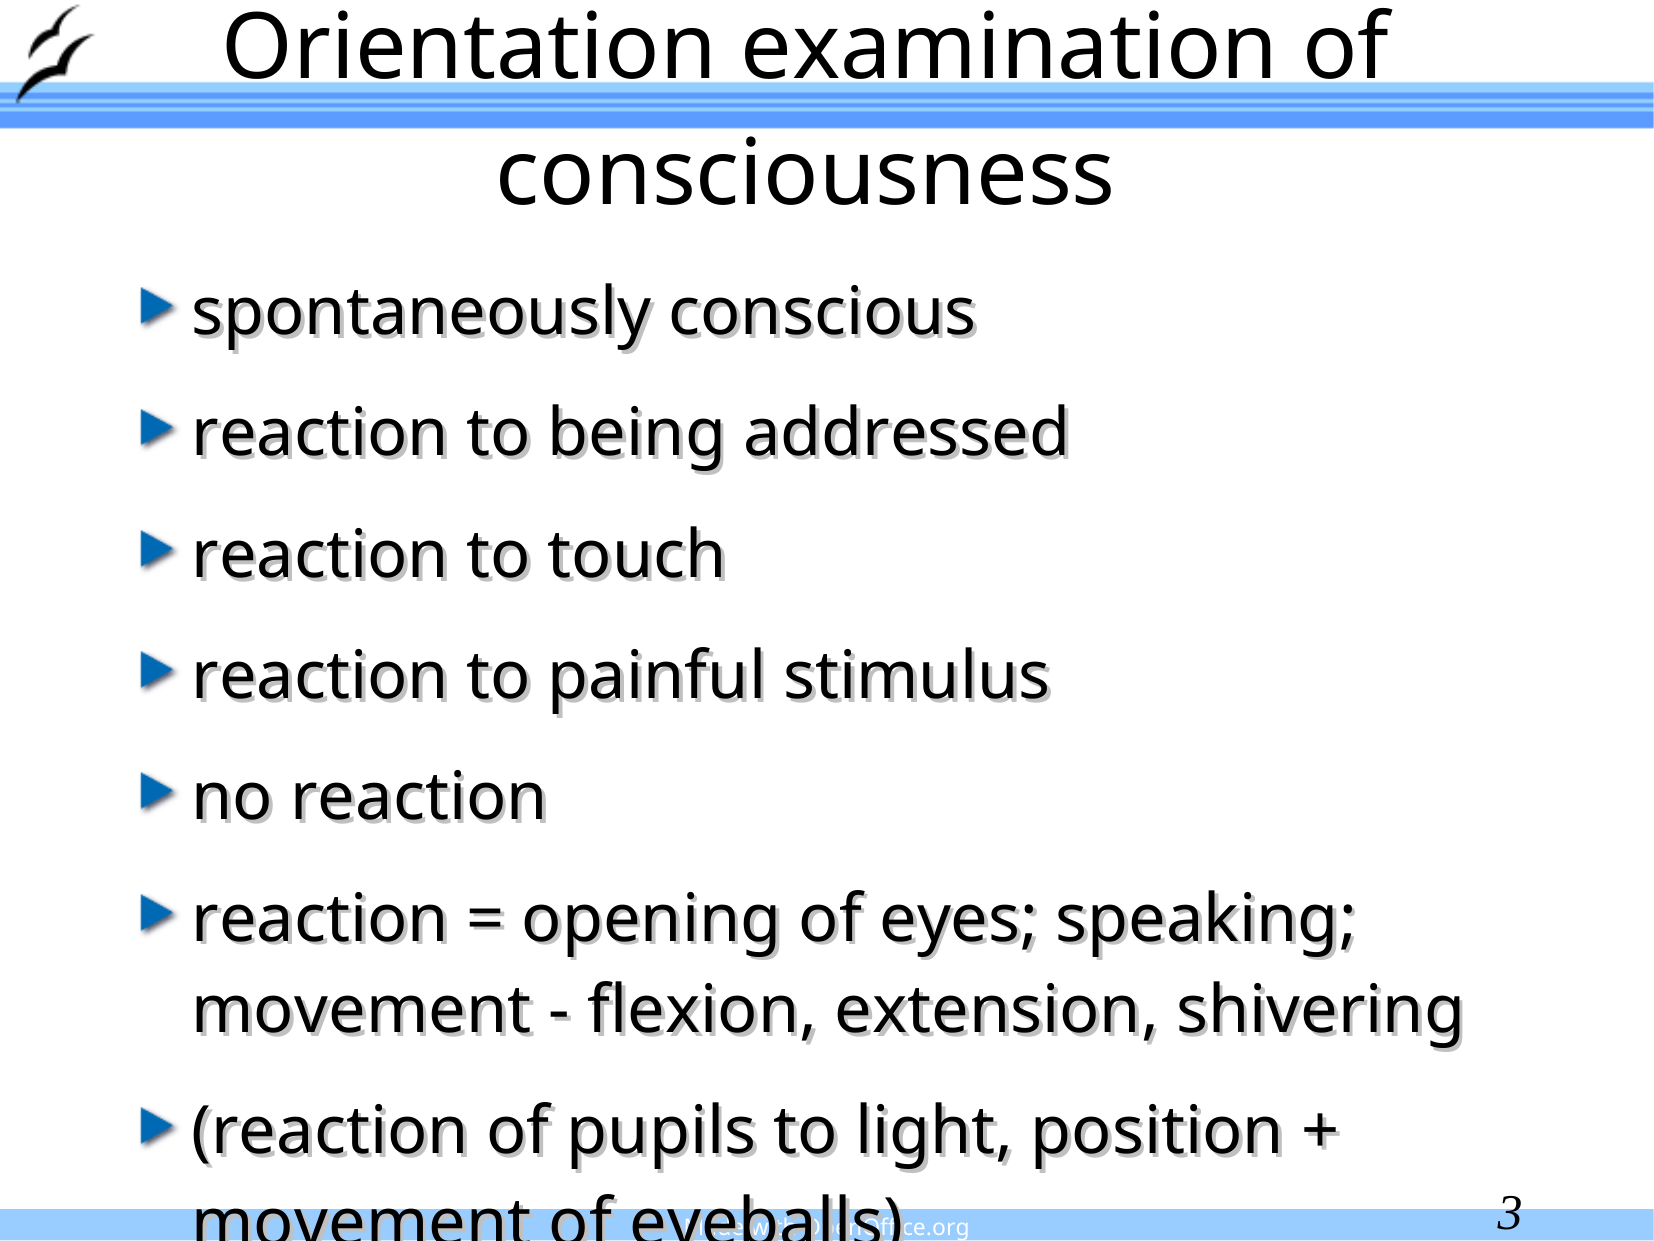

# Orientation examination of consciousness
spontaneously conscious
reaction to being addressed
reaction to touch
reaction to painful stimulus
no reaction
reaction = opening of eyes; speaking;
movement - flexion, extension, shivering
(reaction of pupils to light, position + movement of eyeballs)